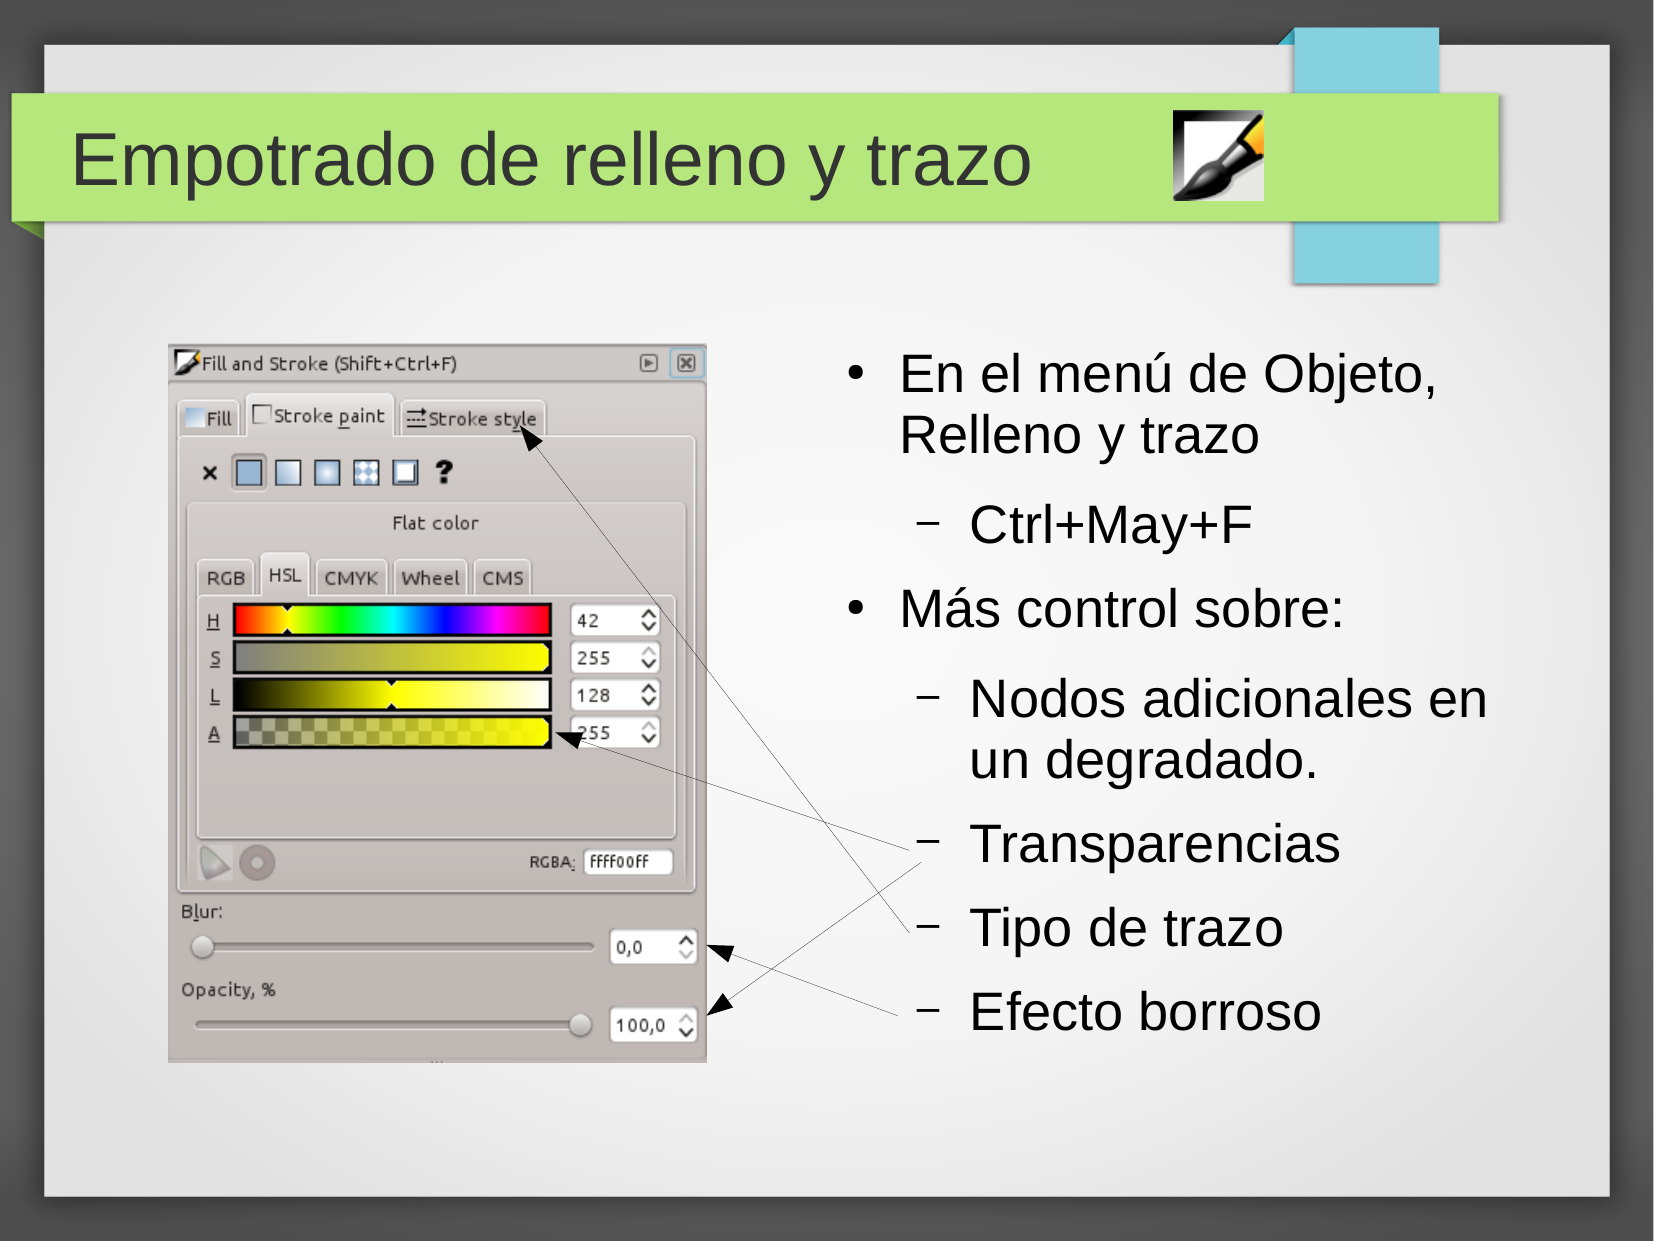

# Empotrado de relleno y trazo
En el menú de Objeto, Relleno y trazo
Ctrl+May+F
Más control sobre:
Nodos adicionales en un degradado.
Transparencias
Tipo de trazo
Efecto borroso